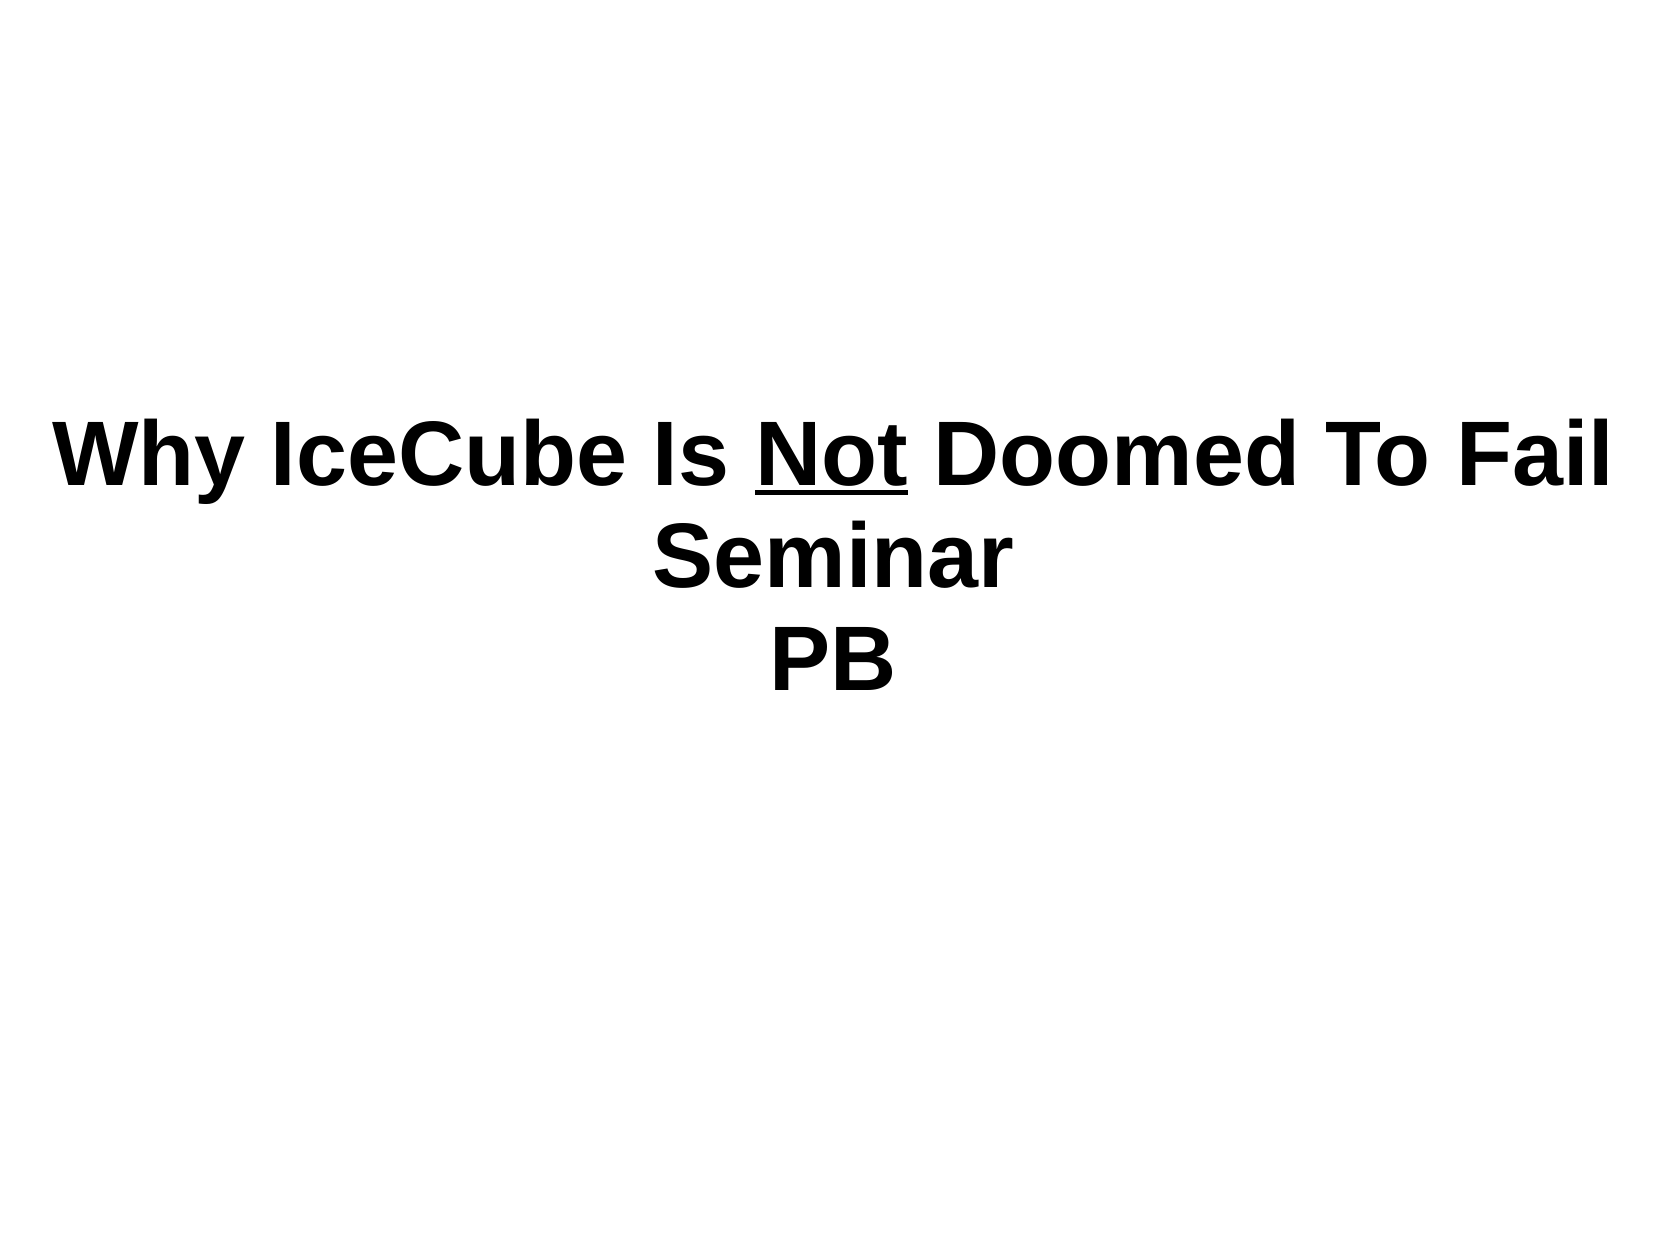

Why IceCube Is Not Doomed To Fail
Seminar
PB